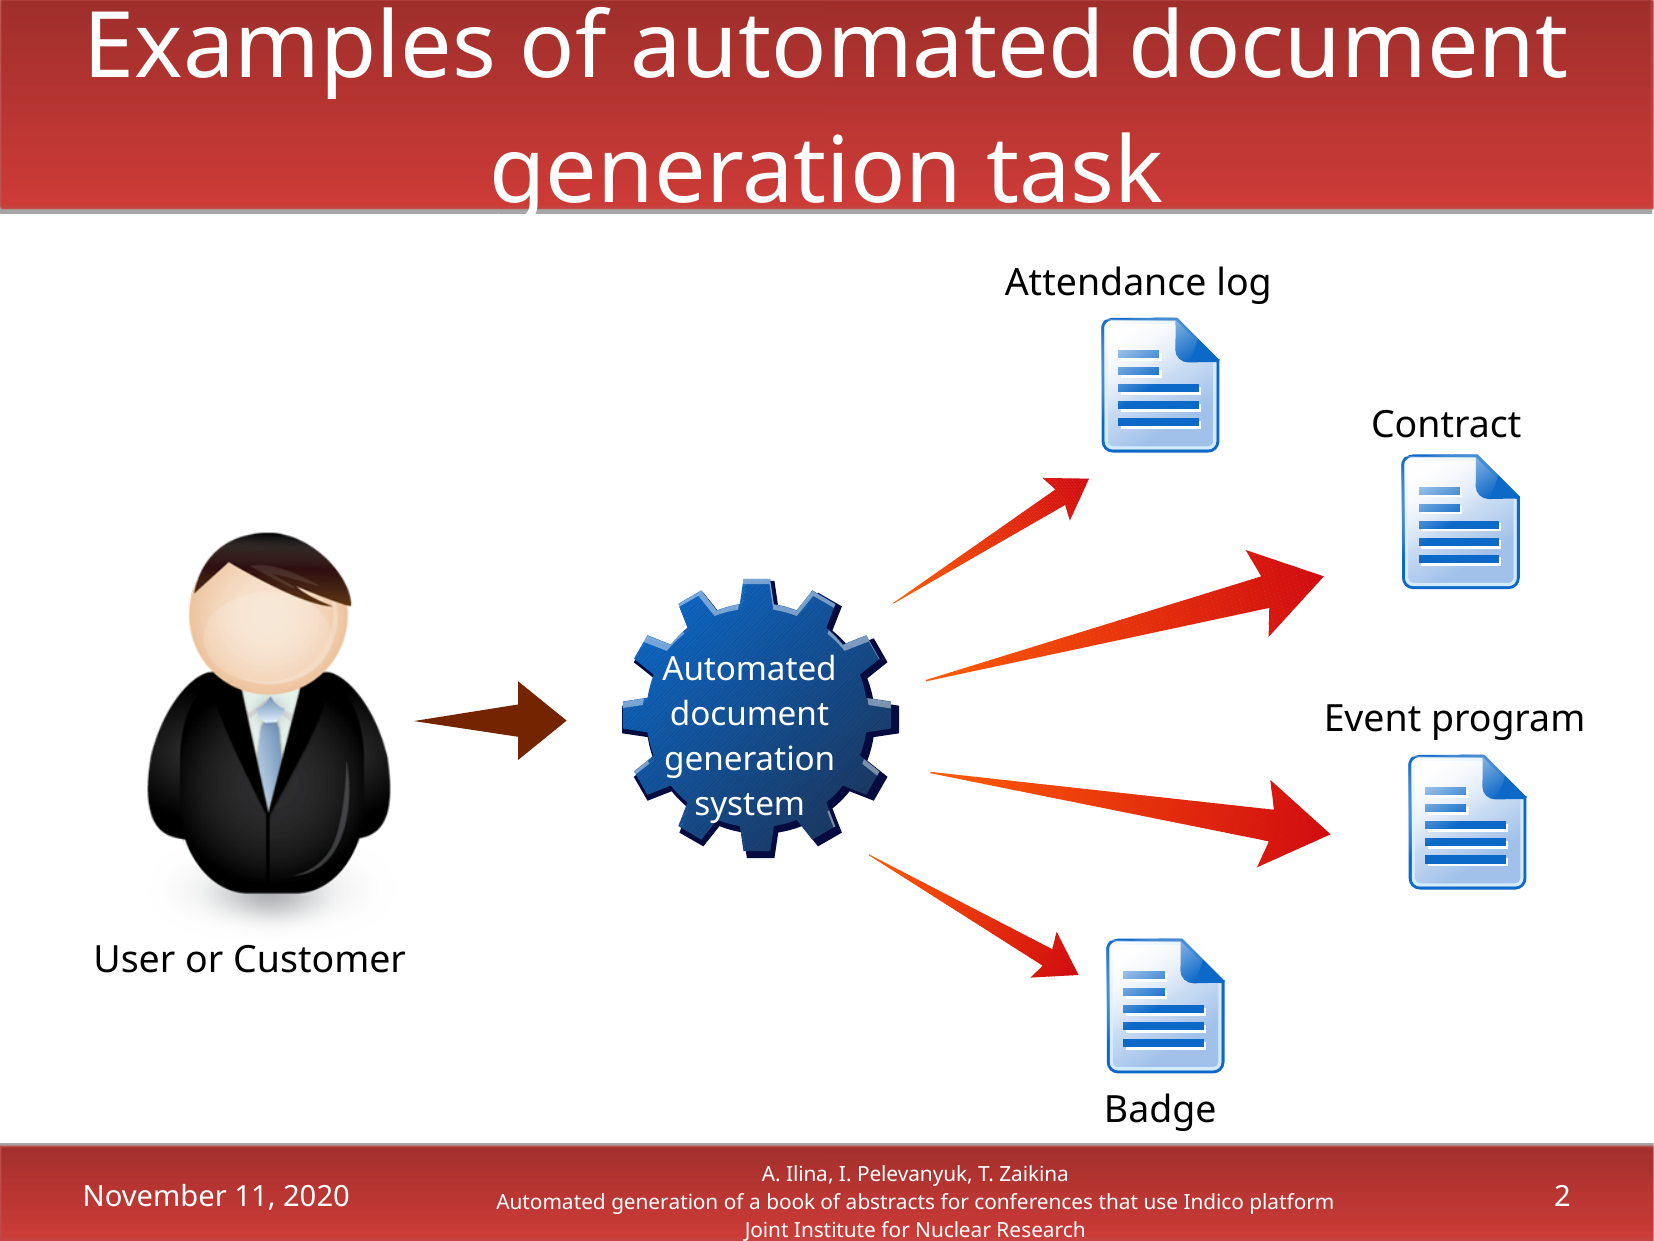

# Examples of automated document generation task
Attendance log
Contract
Automated
document
generation
system
Event program
User or Customer
Badge
A. Ilina, I. Pelevanyuk, T. Zaikina
Automated generation of a book of abstracts for conferences that use Indico platform
Joint Institute for Nuclear Research
November 11, 2020
2